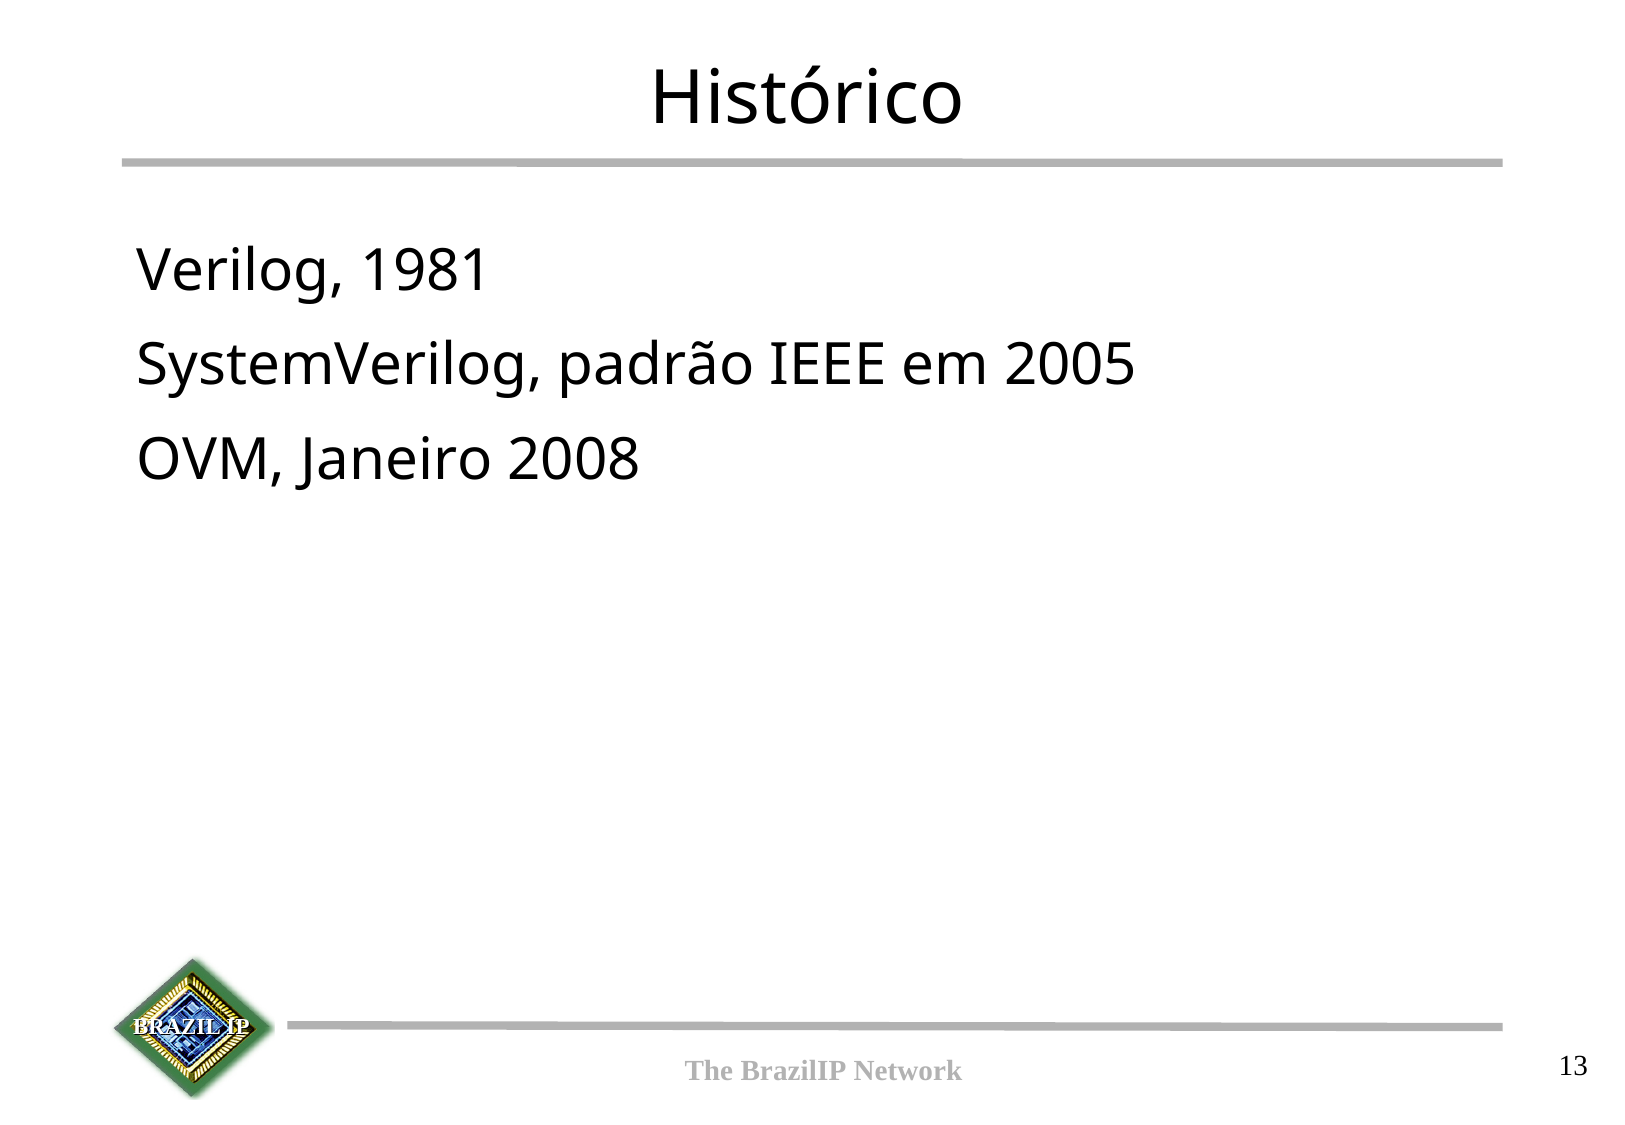

# Histórico
Verilog, 1981
SystemVerilog, padrão IEEE em 2005
OVM, Janeiro 2008
13